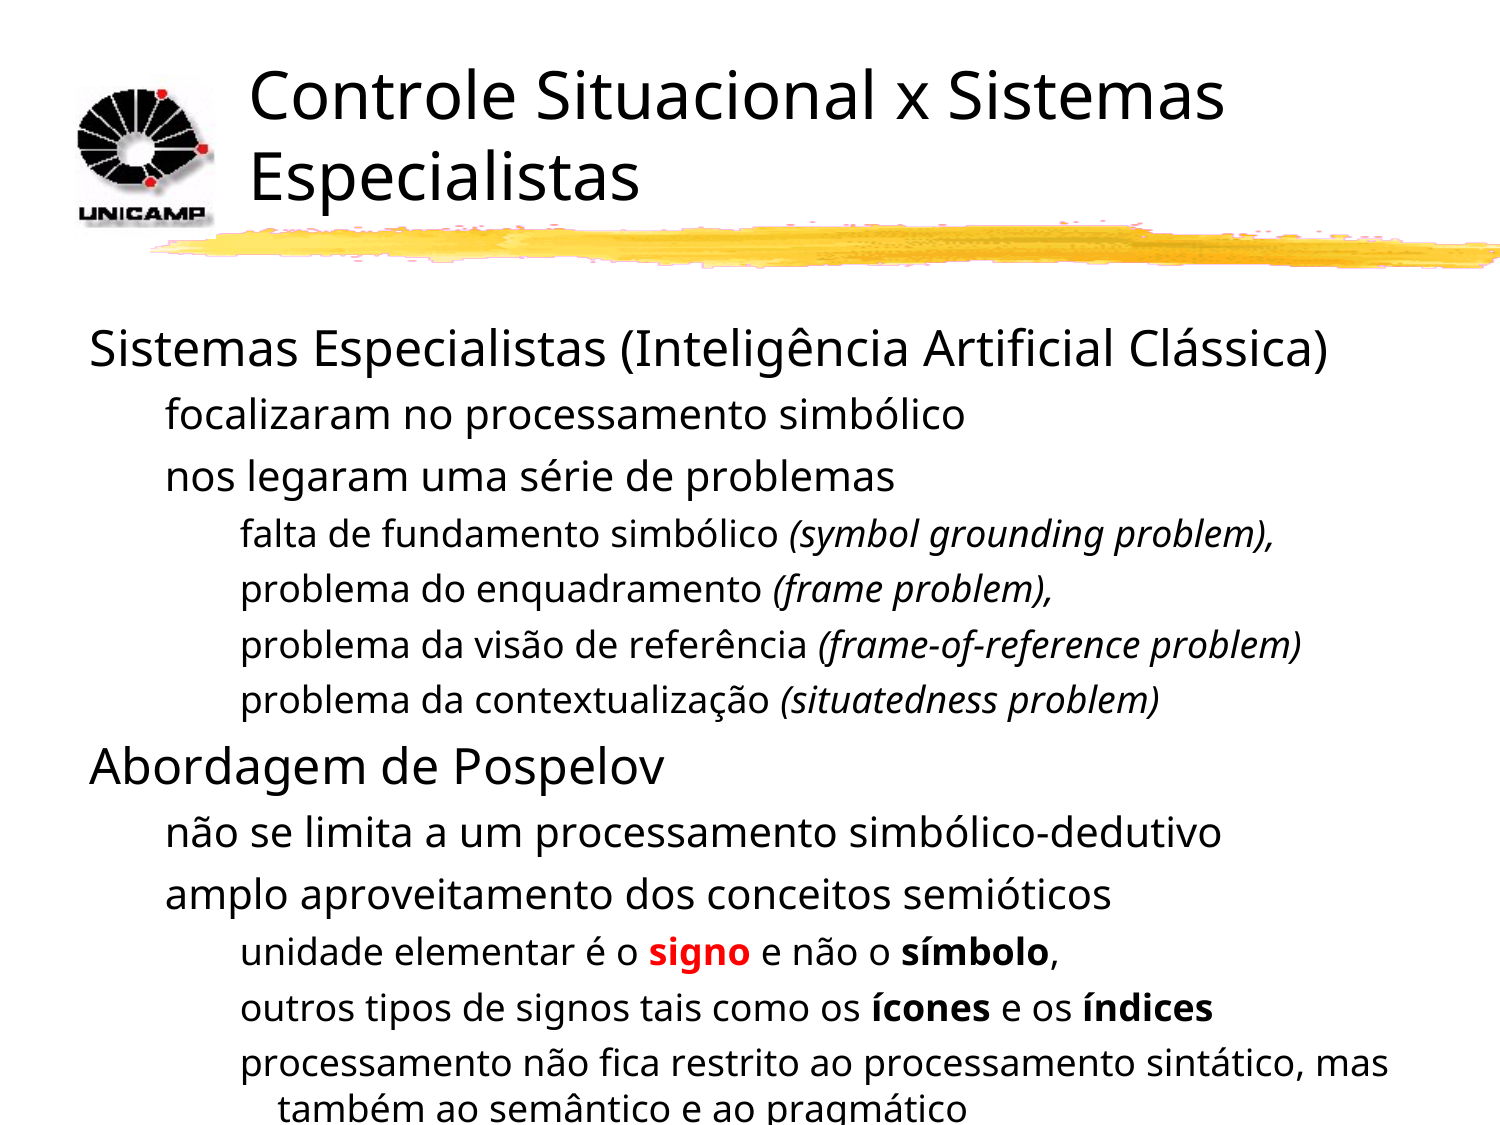

# Controle Situacional x Sistemas Especialistas
Sistemas Especialistas (Inteligência Artificial Clássica)
focalizaram no processamento simbólico
nos legaram uma série de problemas
falta de fundamento simbólico (symbol grounding problem),
problema do enquadramento (frame problem),
problema da visão de referência (frame-of-reference problem)
problema da contextualização (situatedness problem)
Abordagem de Pospelov
não se limita a um processamento simbólico-dedutivo
amplo aproveitamento dos conceitos semióticos
unidade elementar é o signo e não o símbolo,
outros tipos de signos tais como os ícones e os índices
processamento não fica restrito ao processamento sintático, mas também ao semântico e ao pragmático